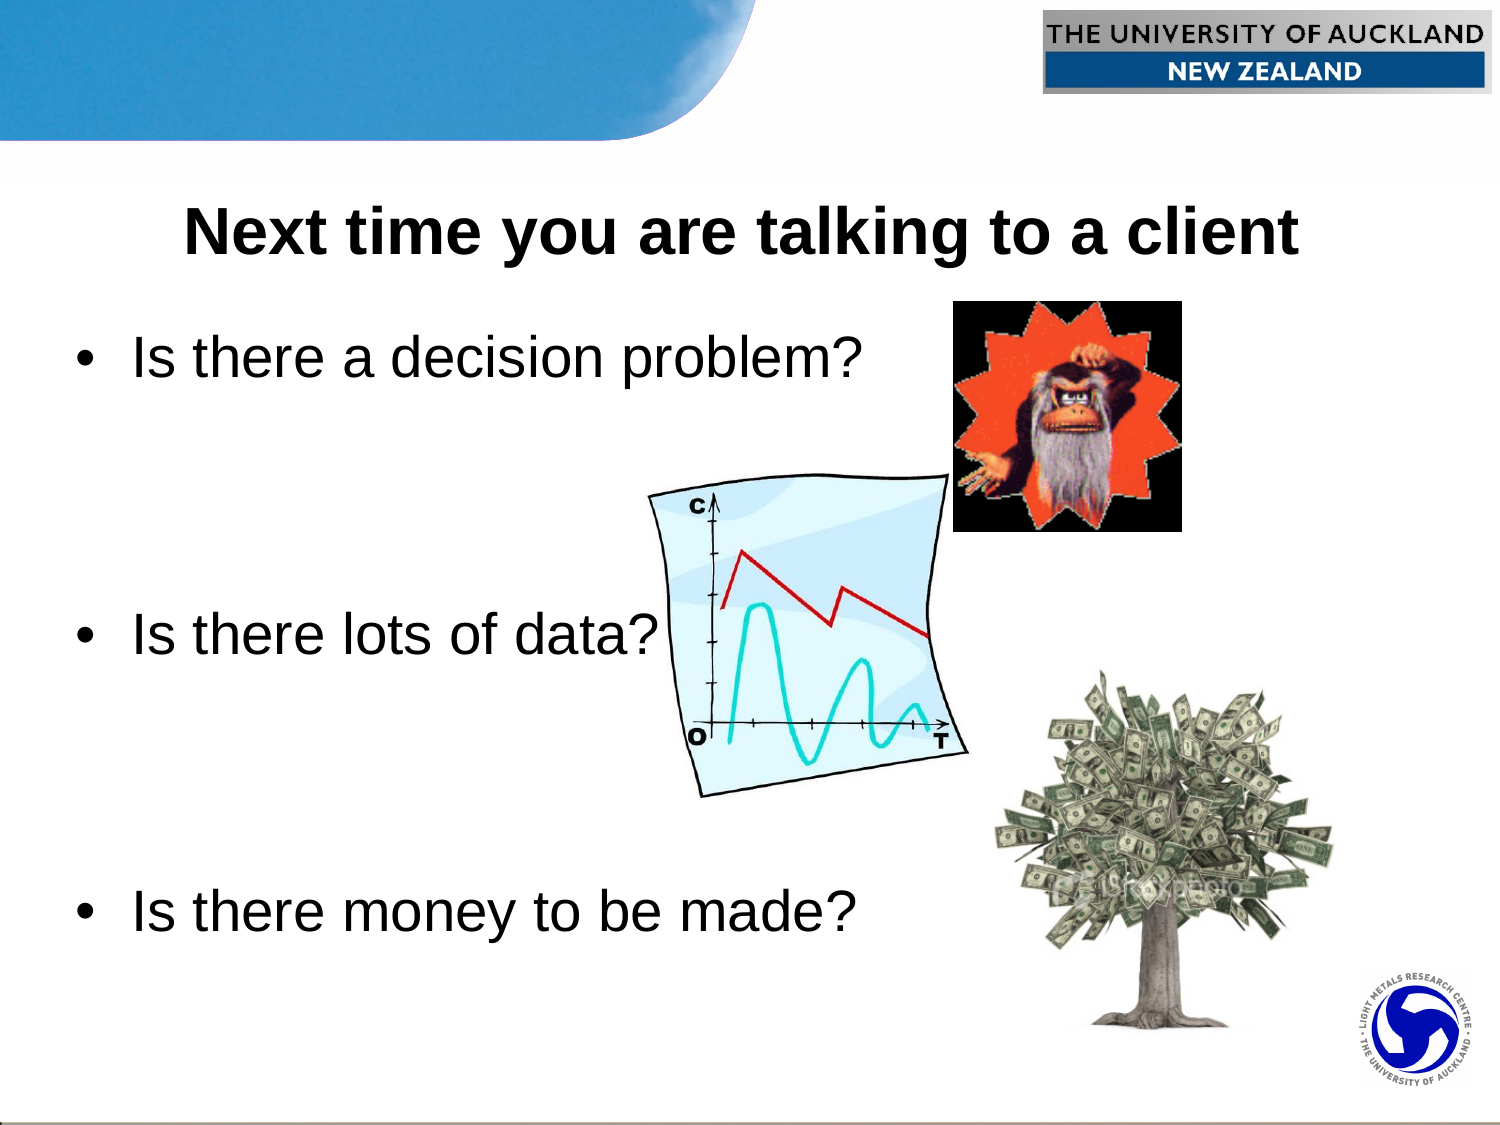

# Next time you are talking to a client
Is there a decision problem?
Is there lots of data?
Is there money to be made?